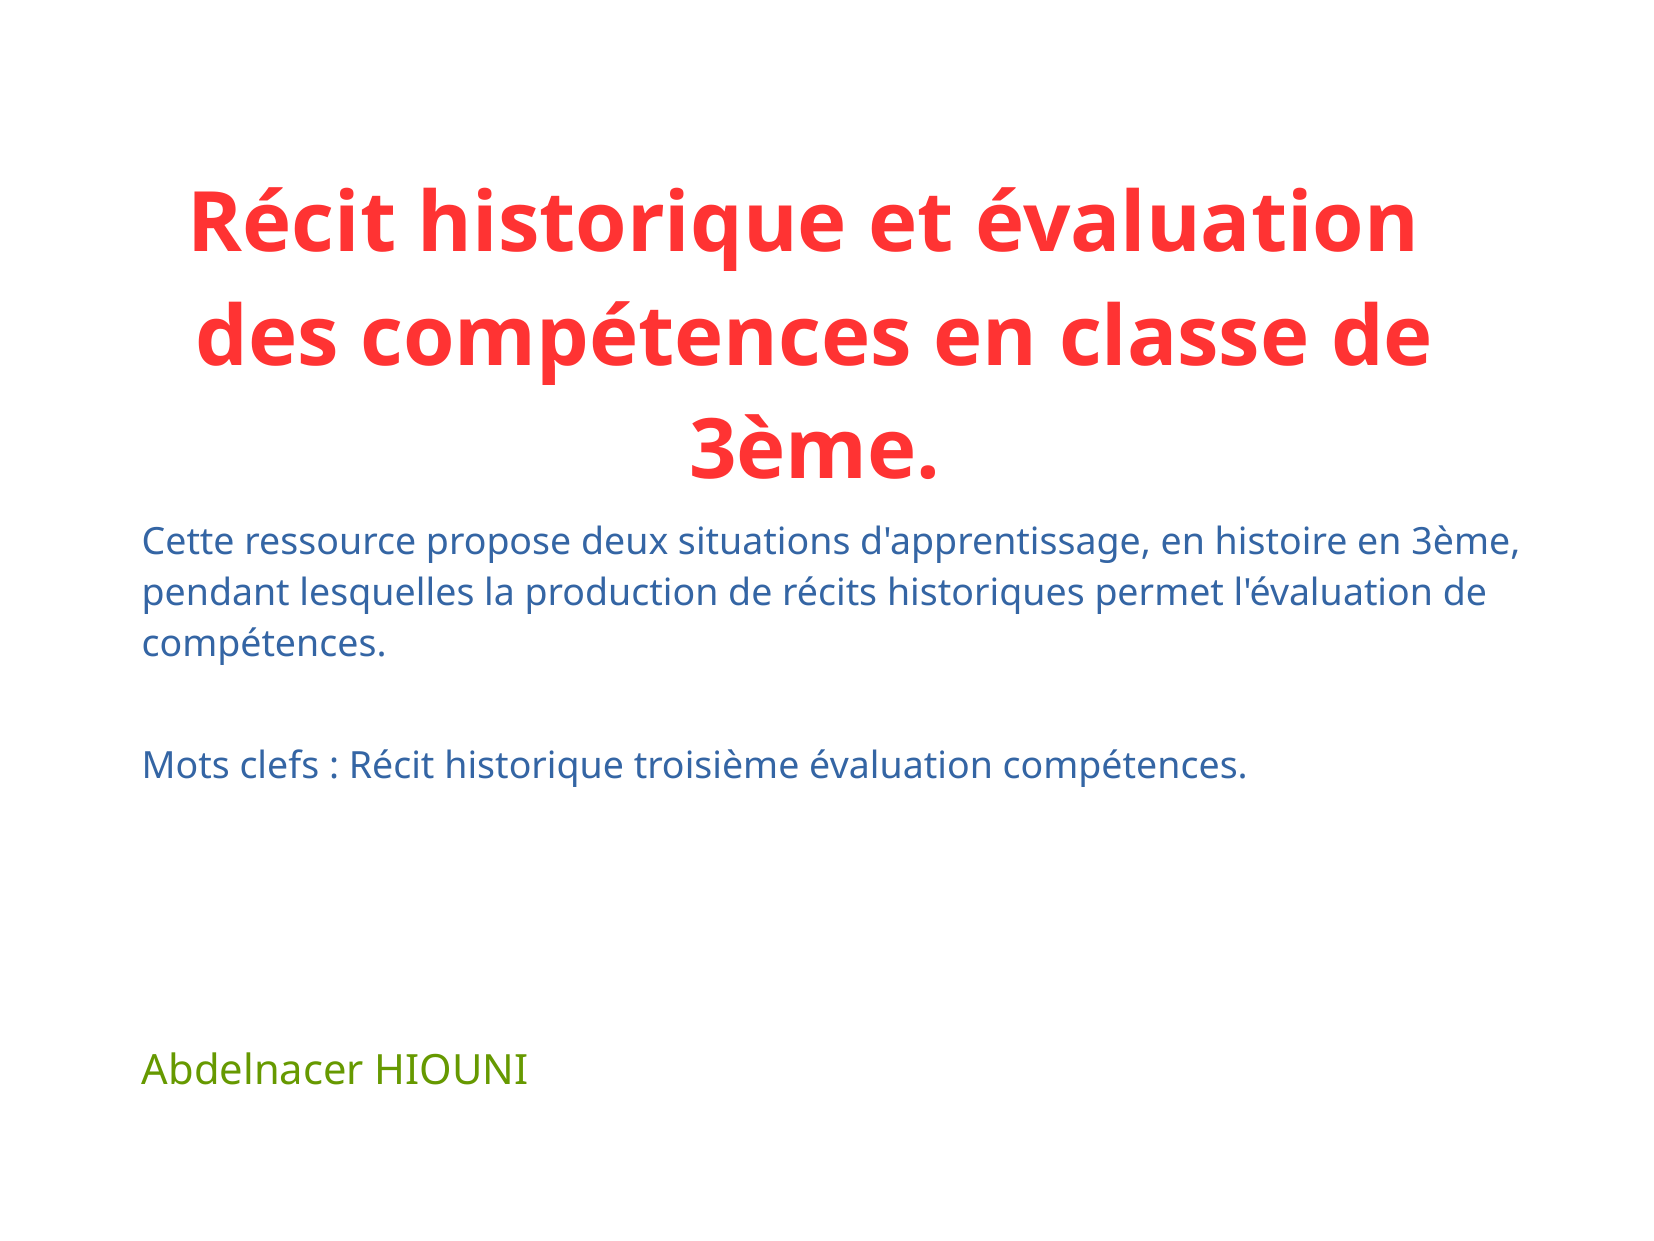

# Récit historique et évaluation des compétences en classe de 3ème.
Cette ressource propose deux situations d'apprentissage, en histoire en 3ème, pendant lesquelles la production de récits historiques permet l'évaluation de compétences.
Mots clefs : Récit historique troisième évaluation compétences.
Abdelnacer HIOUNI